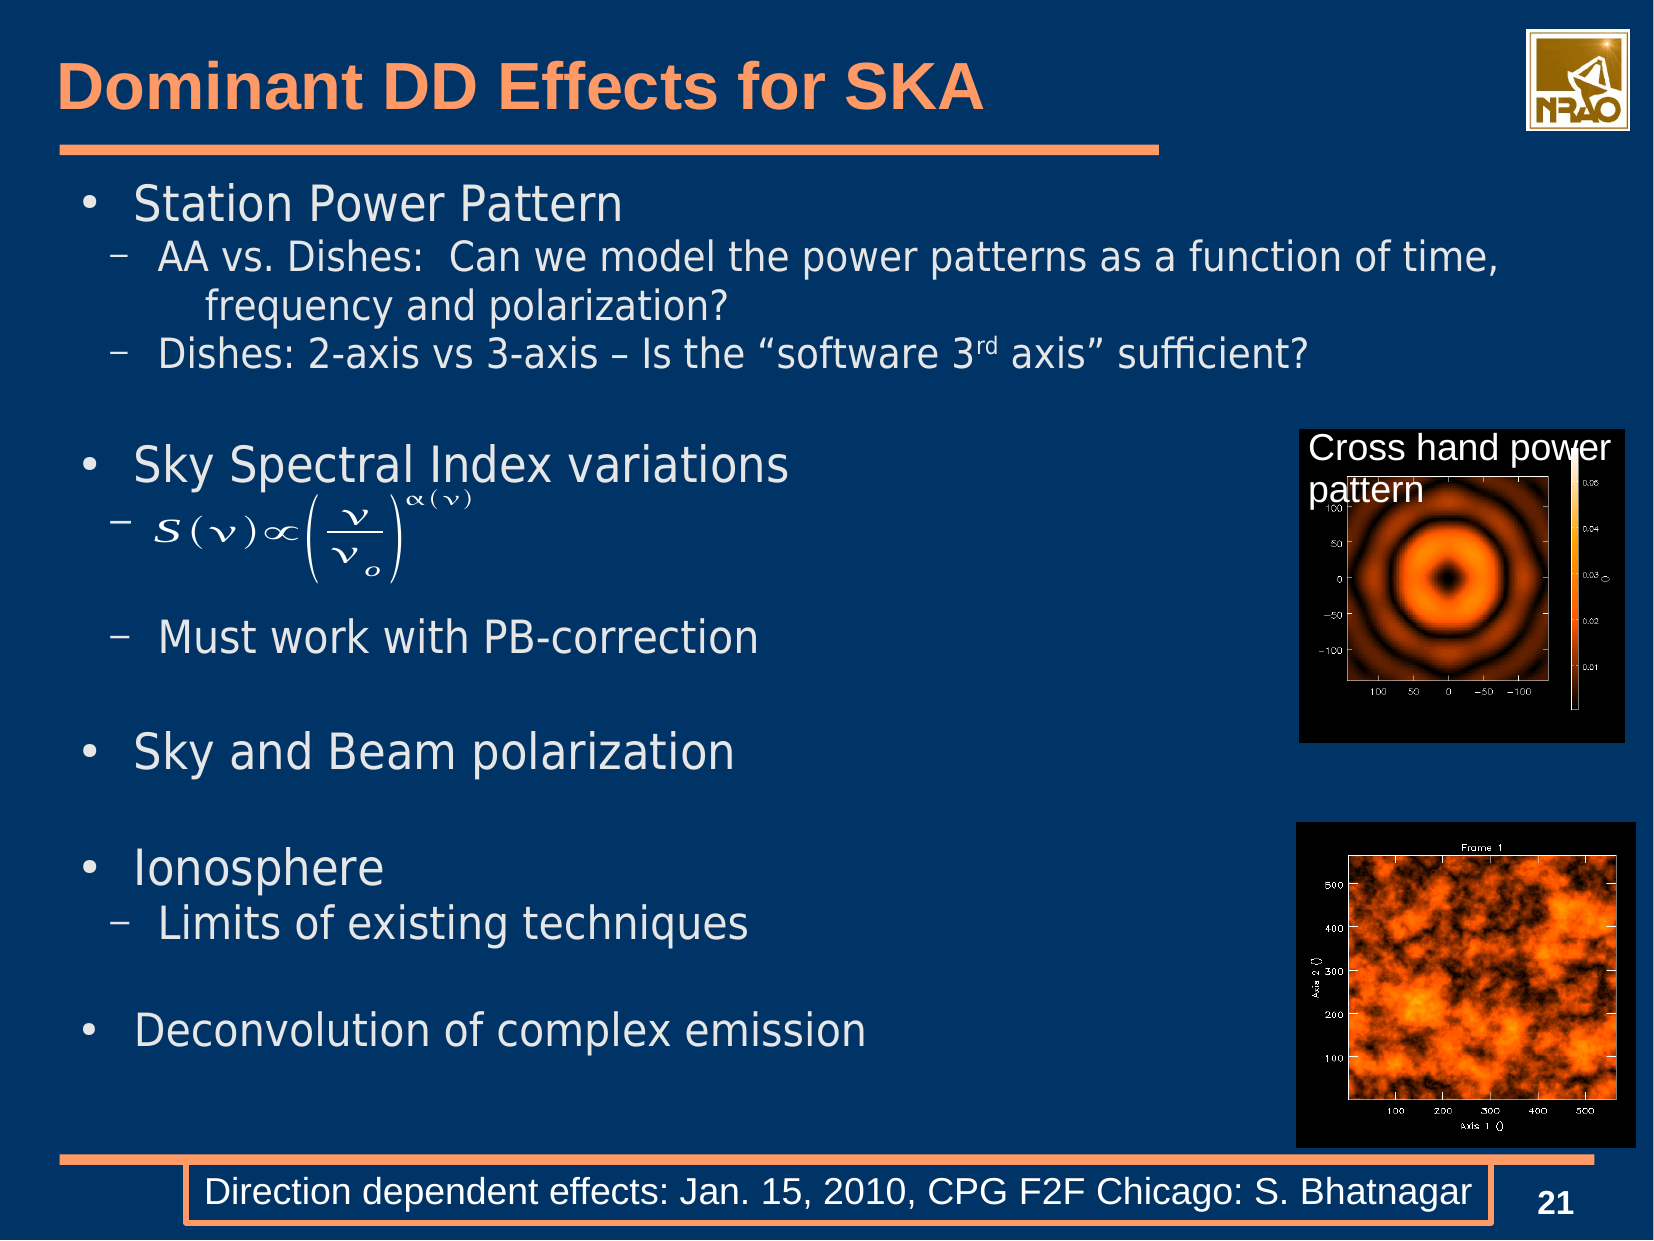

# Dominant DD Effects for SKA
Station Power Pattern
AA vs. Dishes: Can we model the power patterns as a function of time, frequency and polarization?
Dishes: 2-axis vs 3-axis – Is the “software 3rd axis” sufficient?
Sky Spectral Index variations
Must work with PB-correction
Sky and Beam polarization
Ionosphere
Limits of existing techniques
Deconvolution of complex emission
Cross hand power
pattern